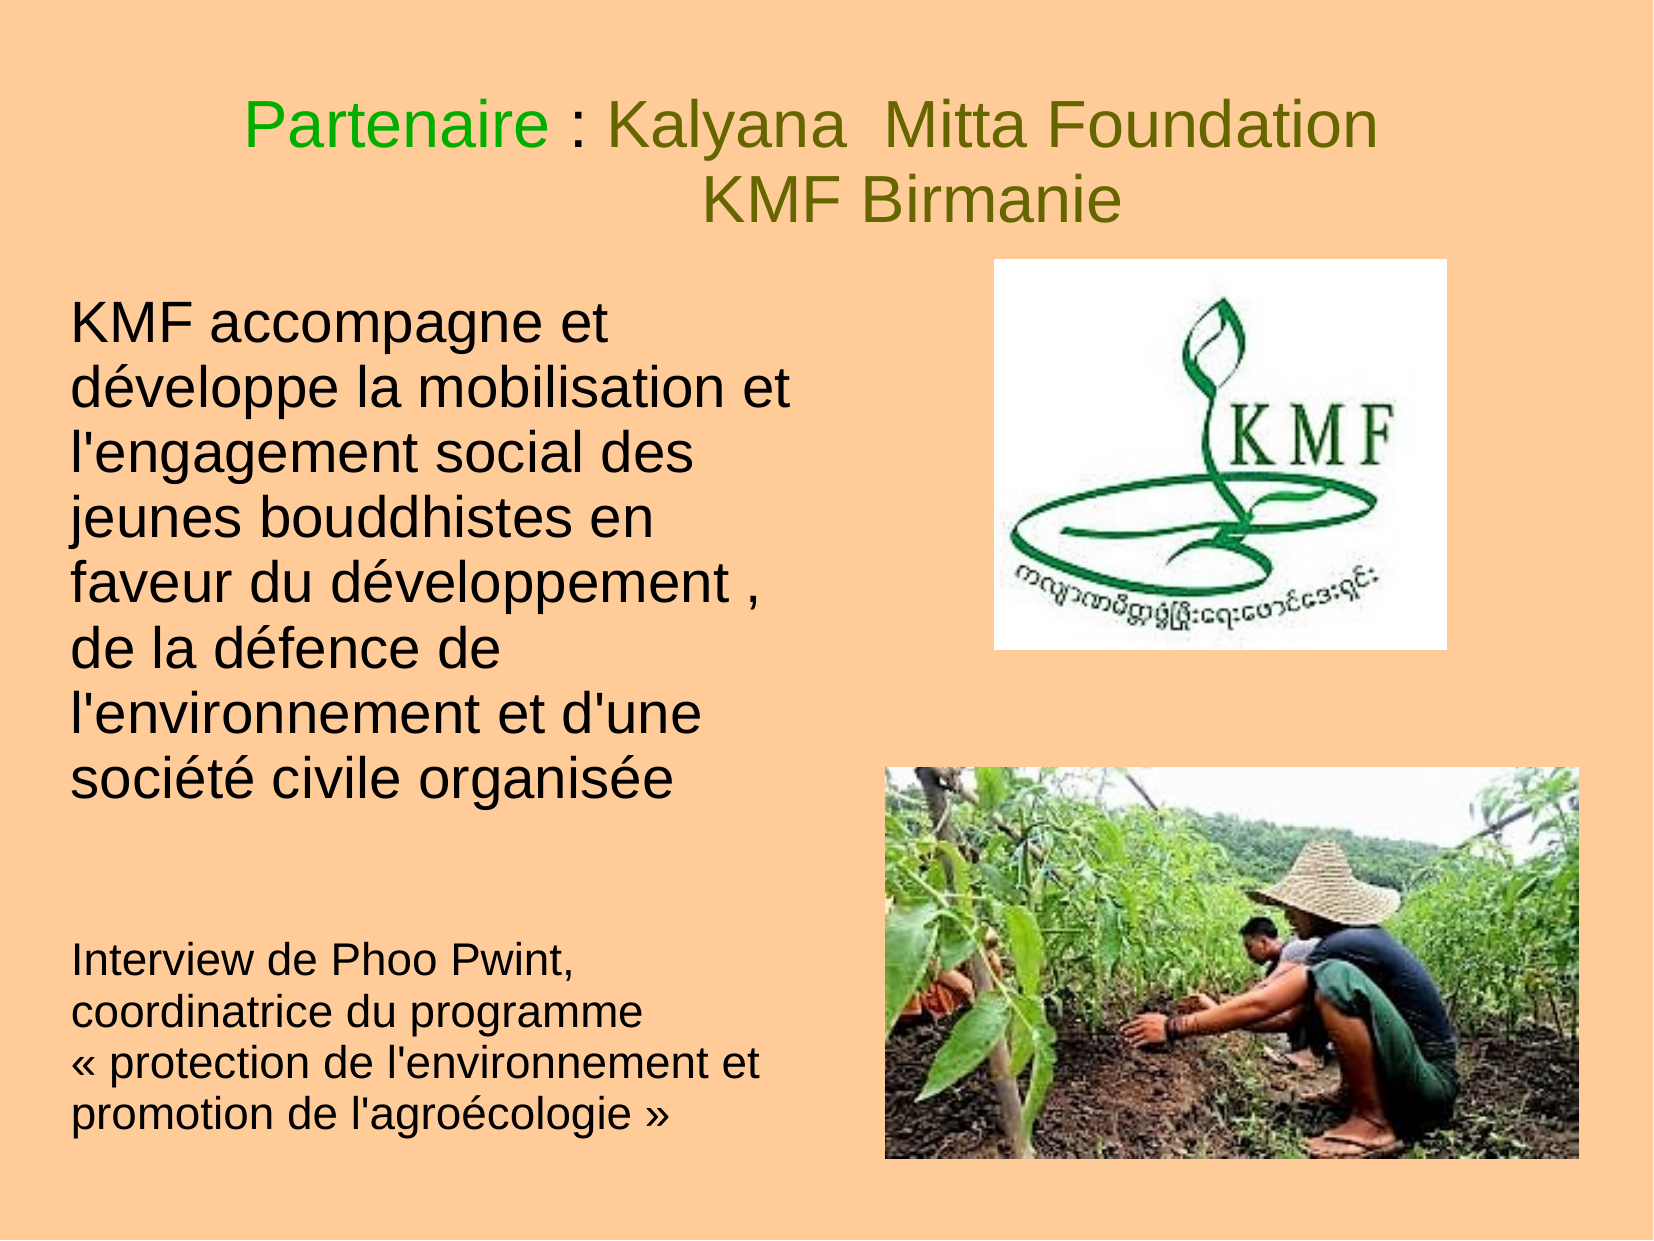

# Partenaire : Kalyana Mitta Foundation KMF Birmanie
KMF accompagne et développe la mobilisation et l'engagement social des jeunes bouddhistes en faveur du développement , de la défence de l'environnement et d'une société civile organisée
Interview de Phoo Pwint, coordinatrice du programme « protection de l'environnement et promotion de l'agroécologie »